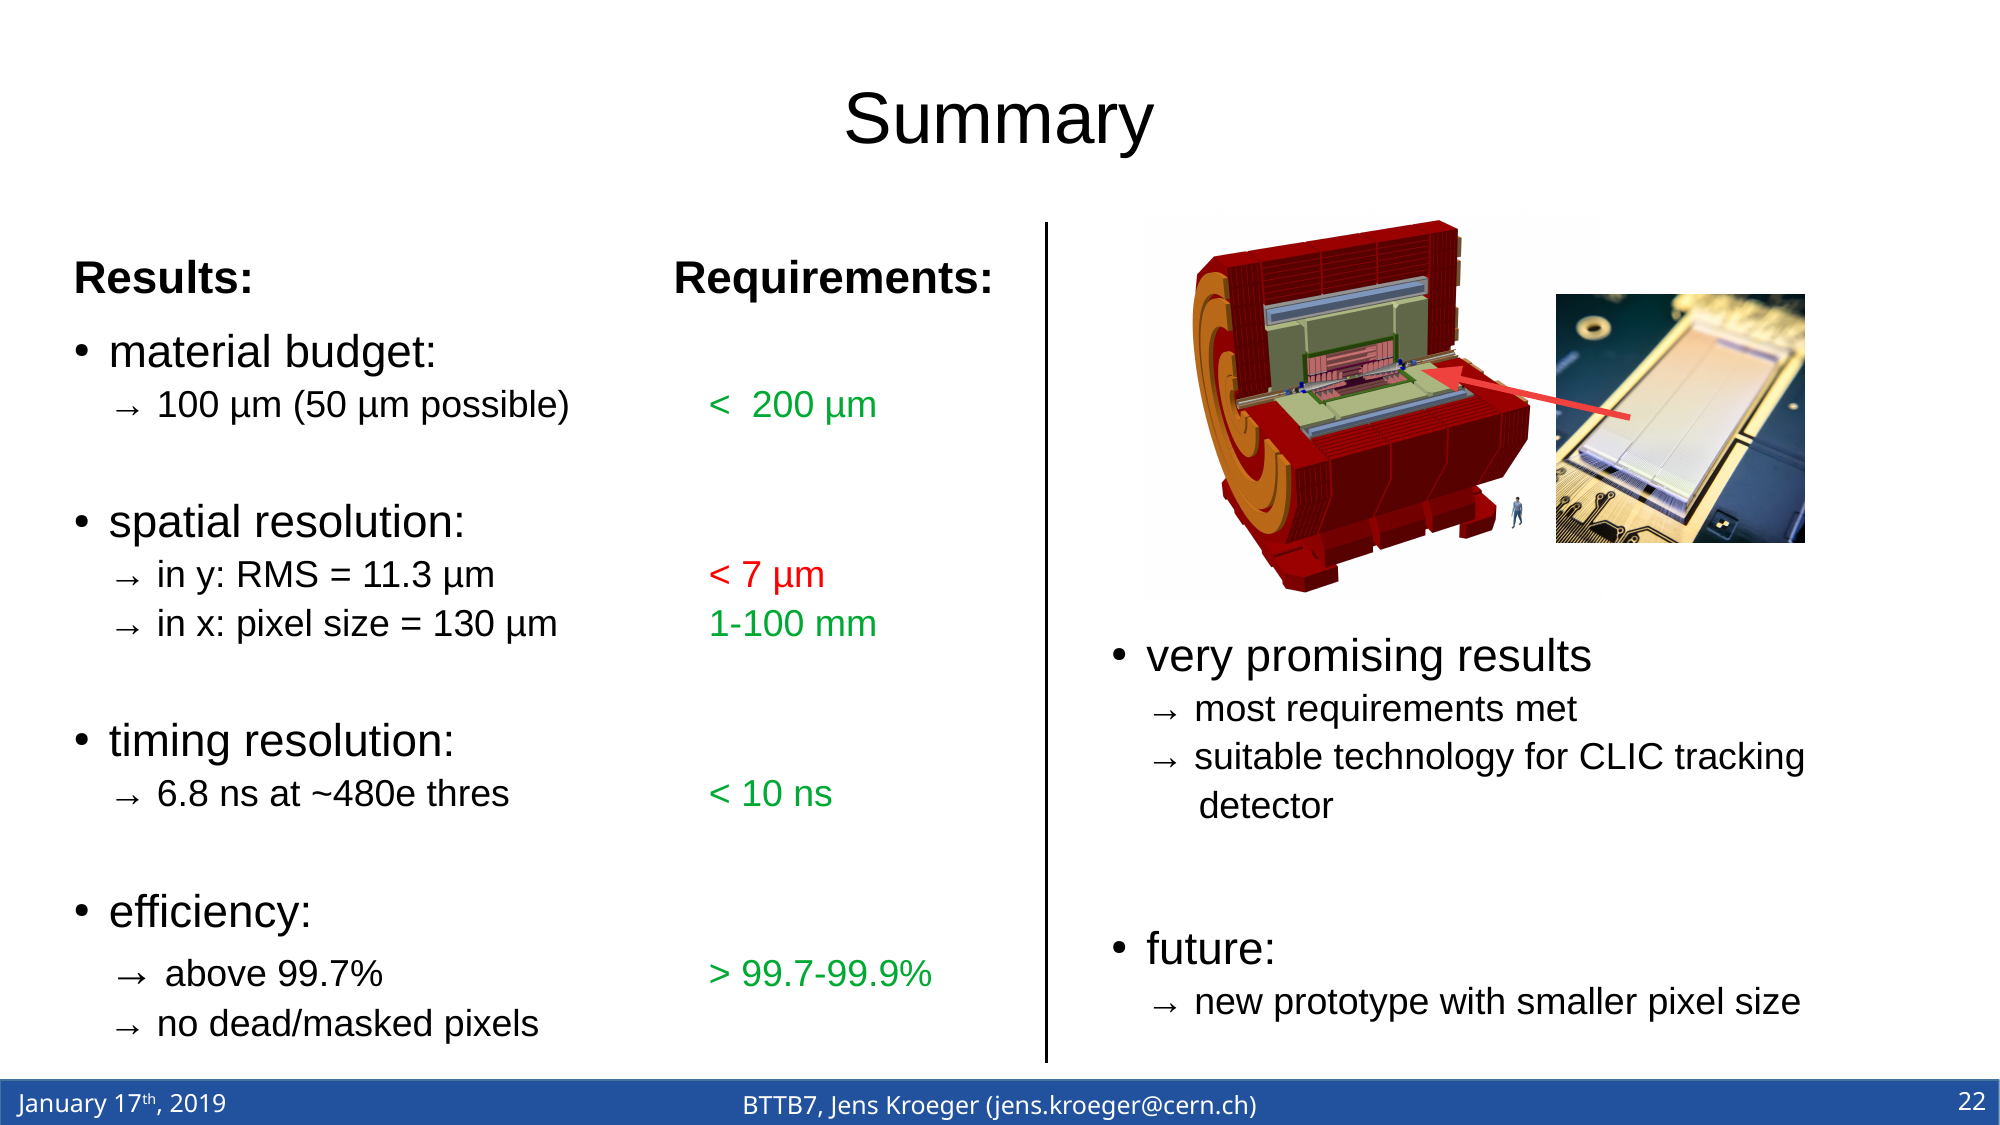

# Summary
Results:						Requirements:
material budget:
→ 100 µm (50 µm possible)		< 200 µm
spatial resolution:
→ in y: RMS = 11.3 µm			< 7 µm
→ in x: pixel size = 130 µm			1-100 mm
timing resolution:
→ 6.8 ns at ~480e thres			< 10 ns
efficiency:
→ above 99.7%					> 99.7-99.9%
→ no dead/masked pixels
very promising results
→ most requirements met
→ suitable technology for CLIC tracking
 detector
future:
→ new prototype with smaller pixel size
22
November 28th, 2018
BTTB7, Jens Kroeger (jens.kroeger@cern.ch)